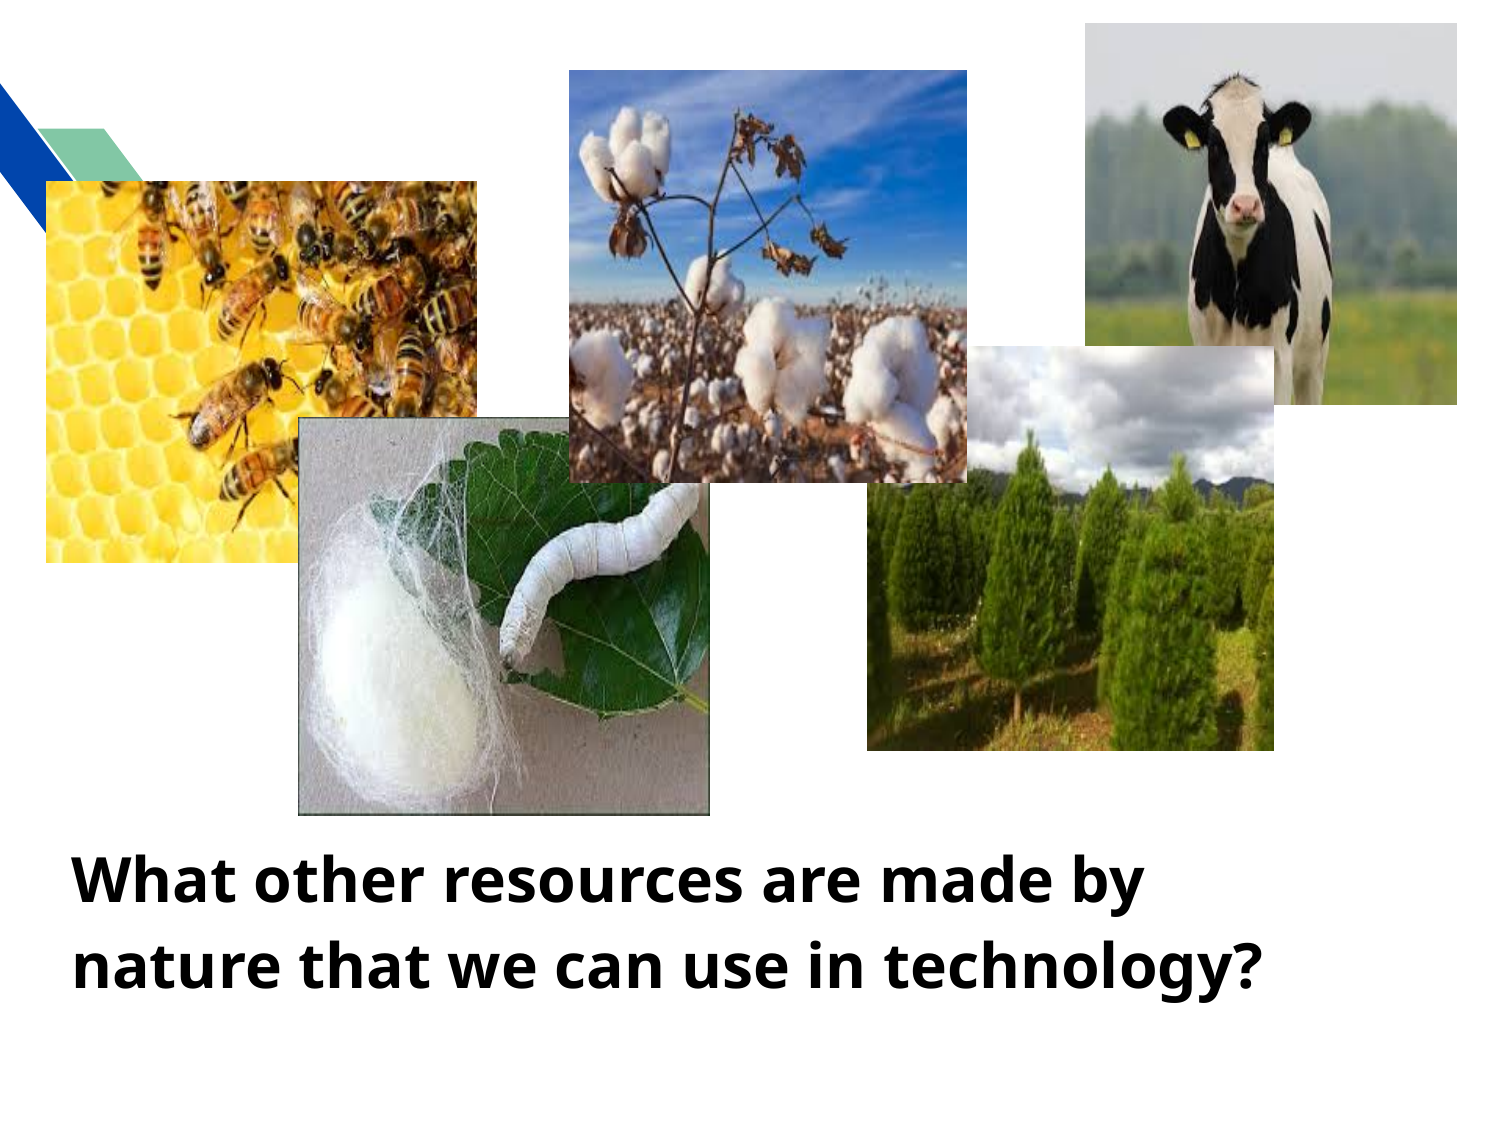

# What other resources are made by nature that we can use in technology?